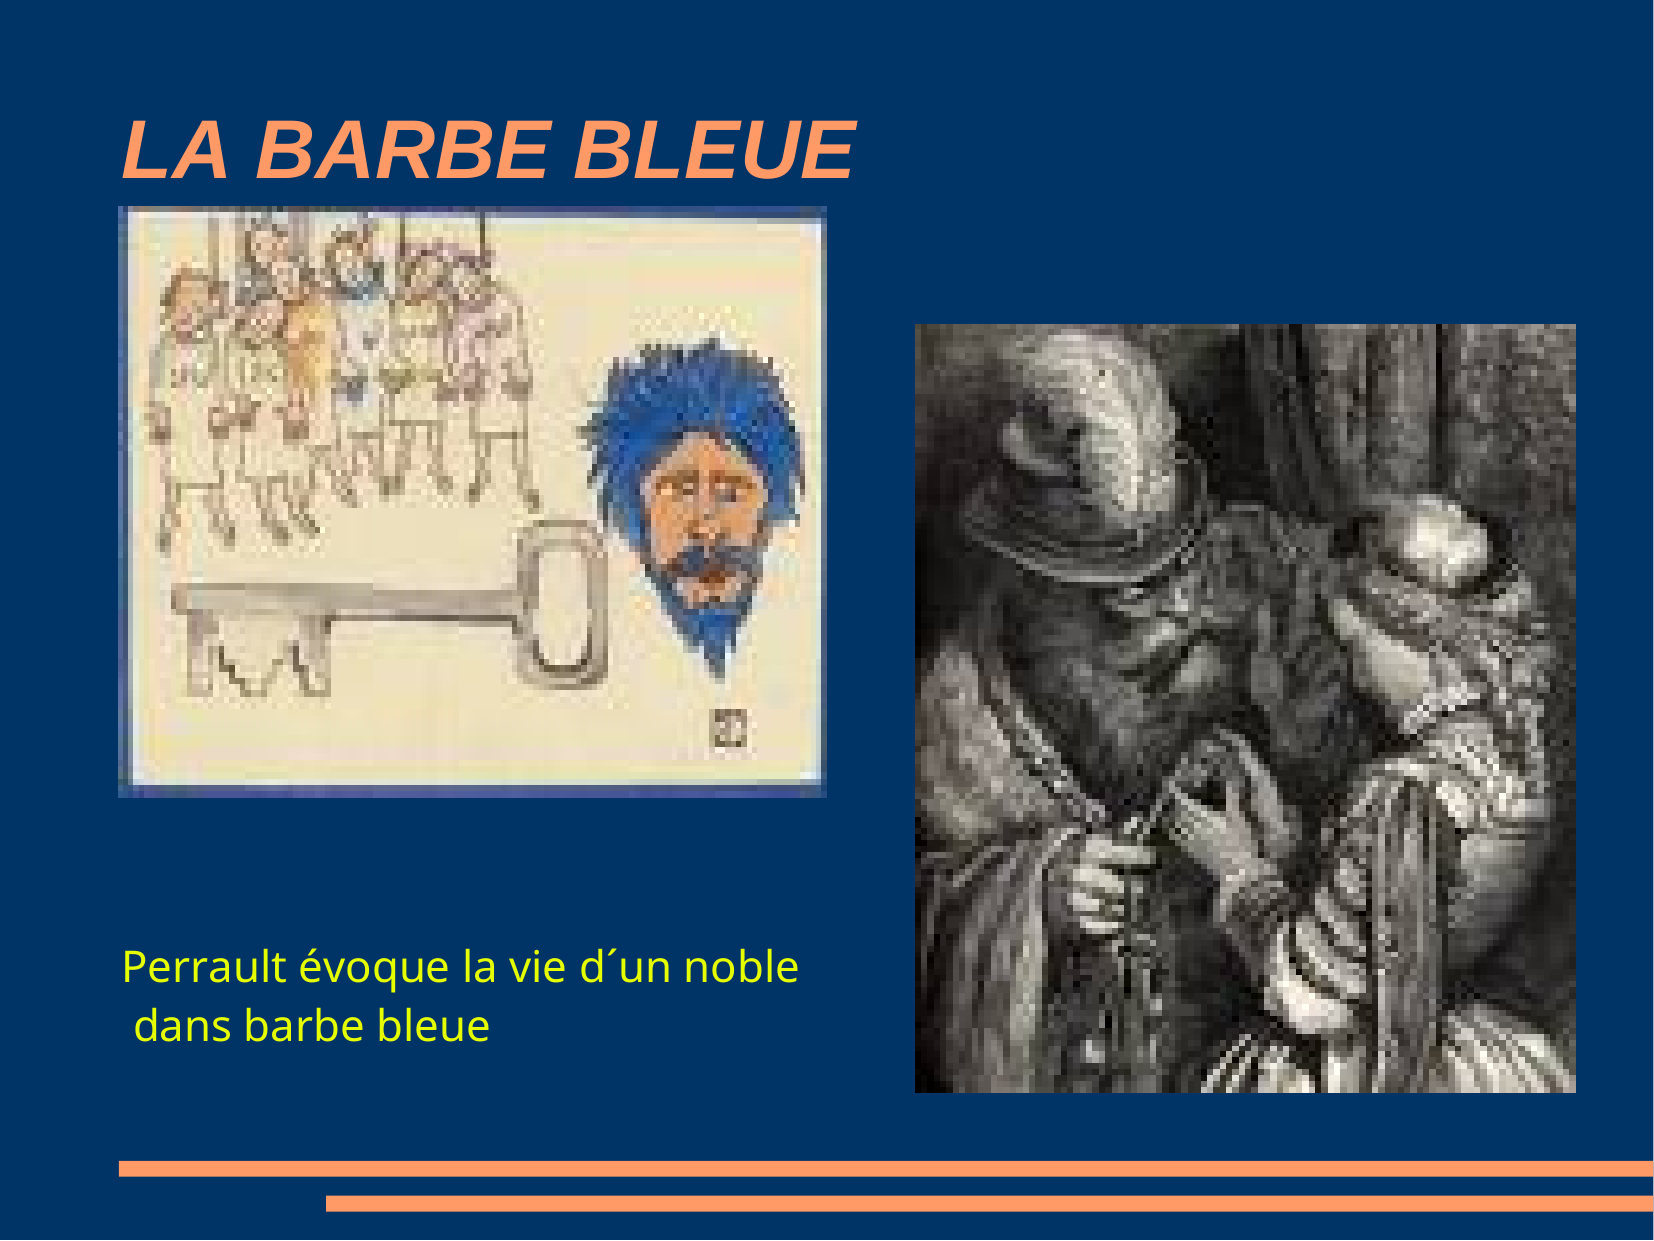

# LA BARBE BLEUE
Perrault évoque la vie d´un noble
 dans barbe bleue